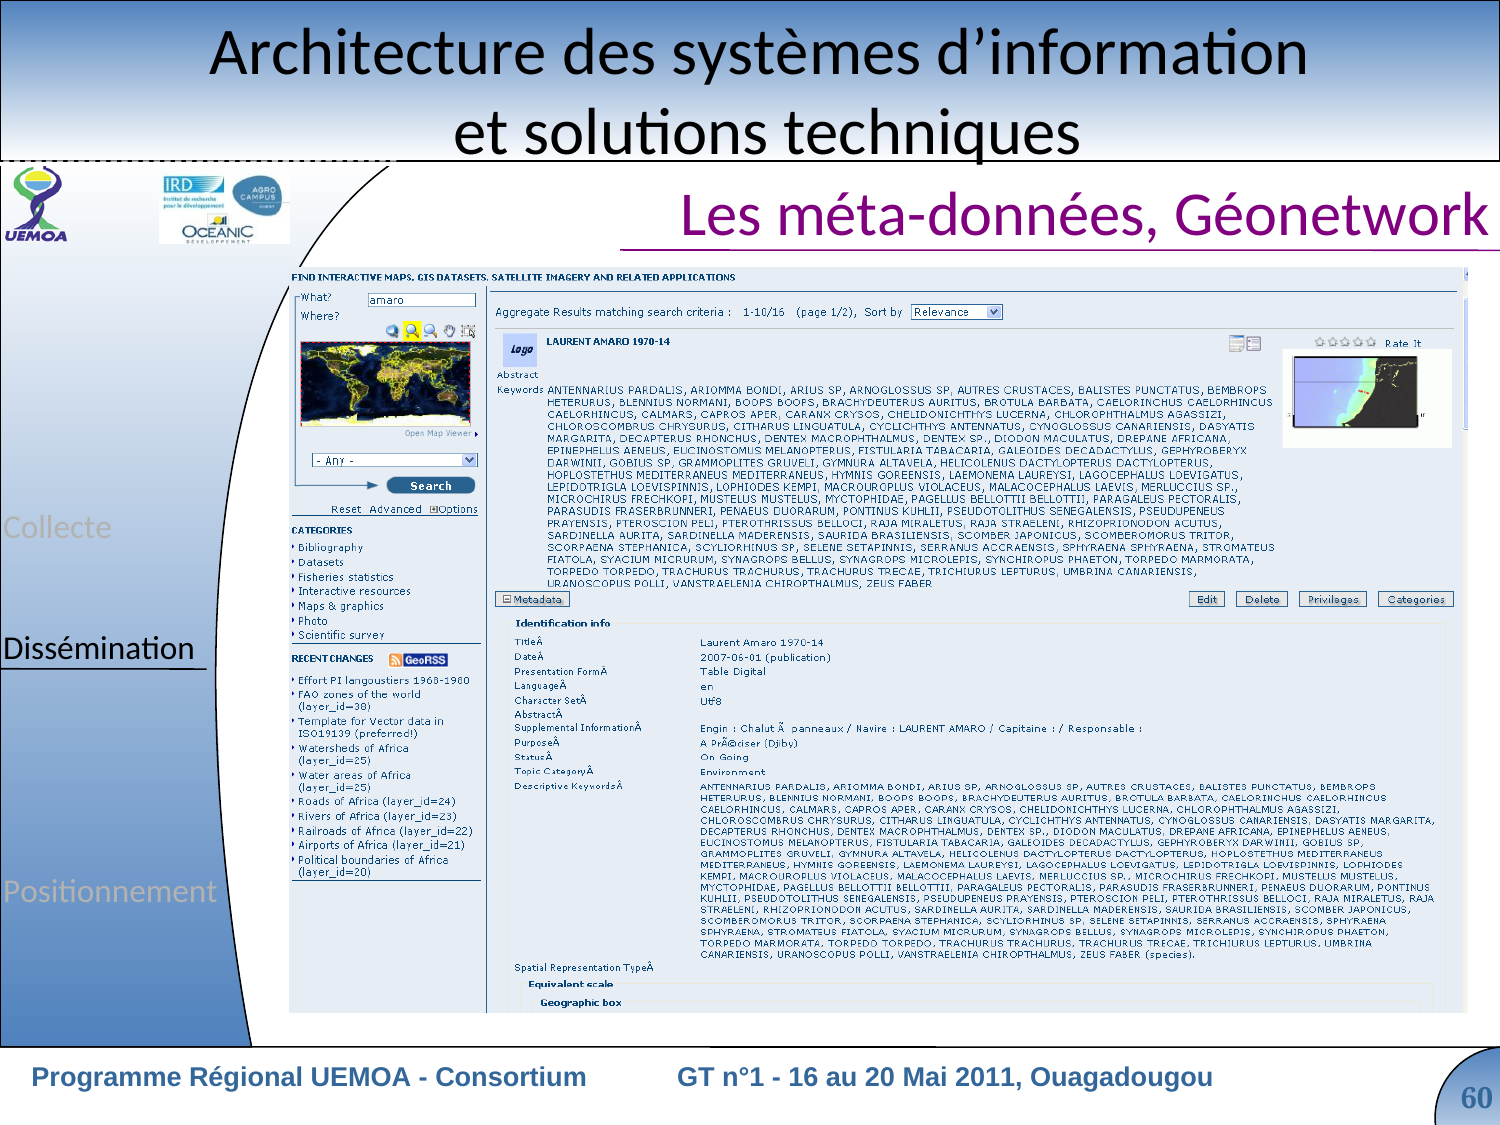

Architecture des systèmes d’information
et solutions techniques
Les méta-données, Géonetwork
Collecte
Dissémination
Positionnement